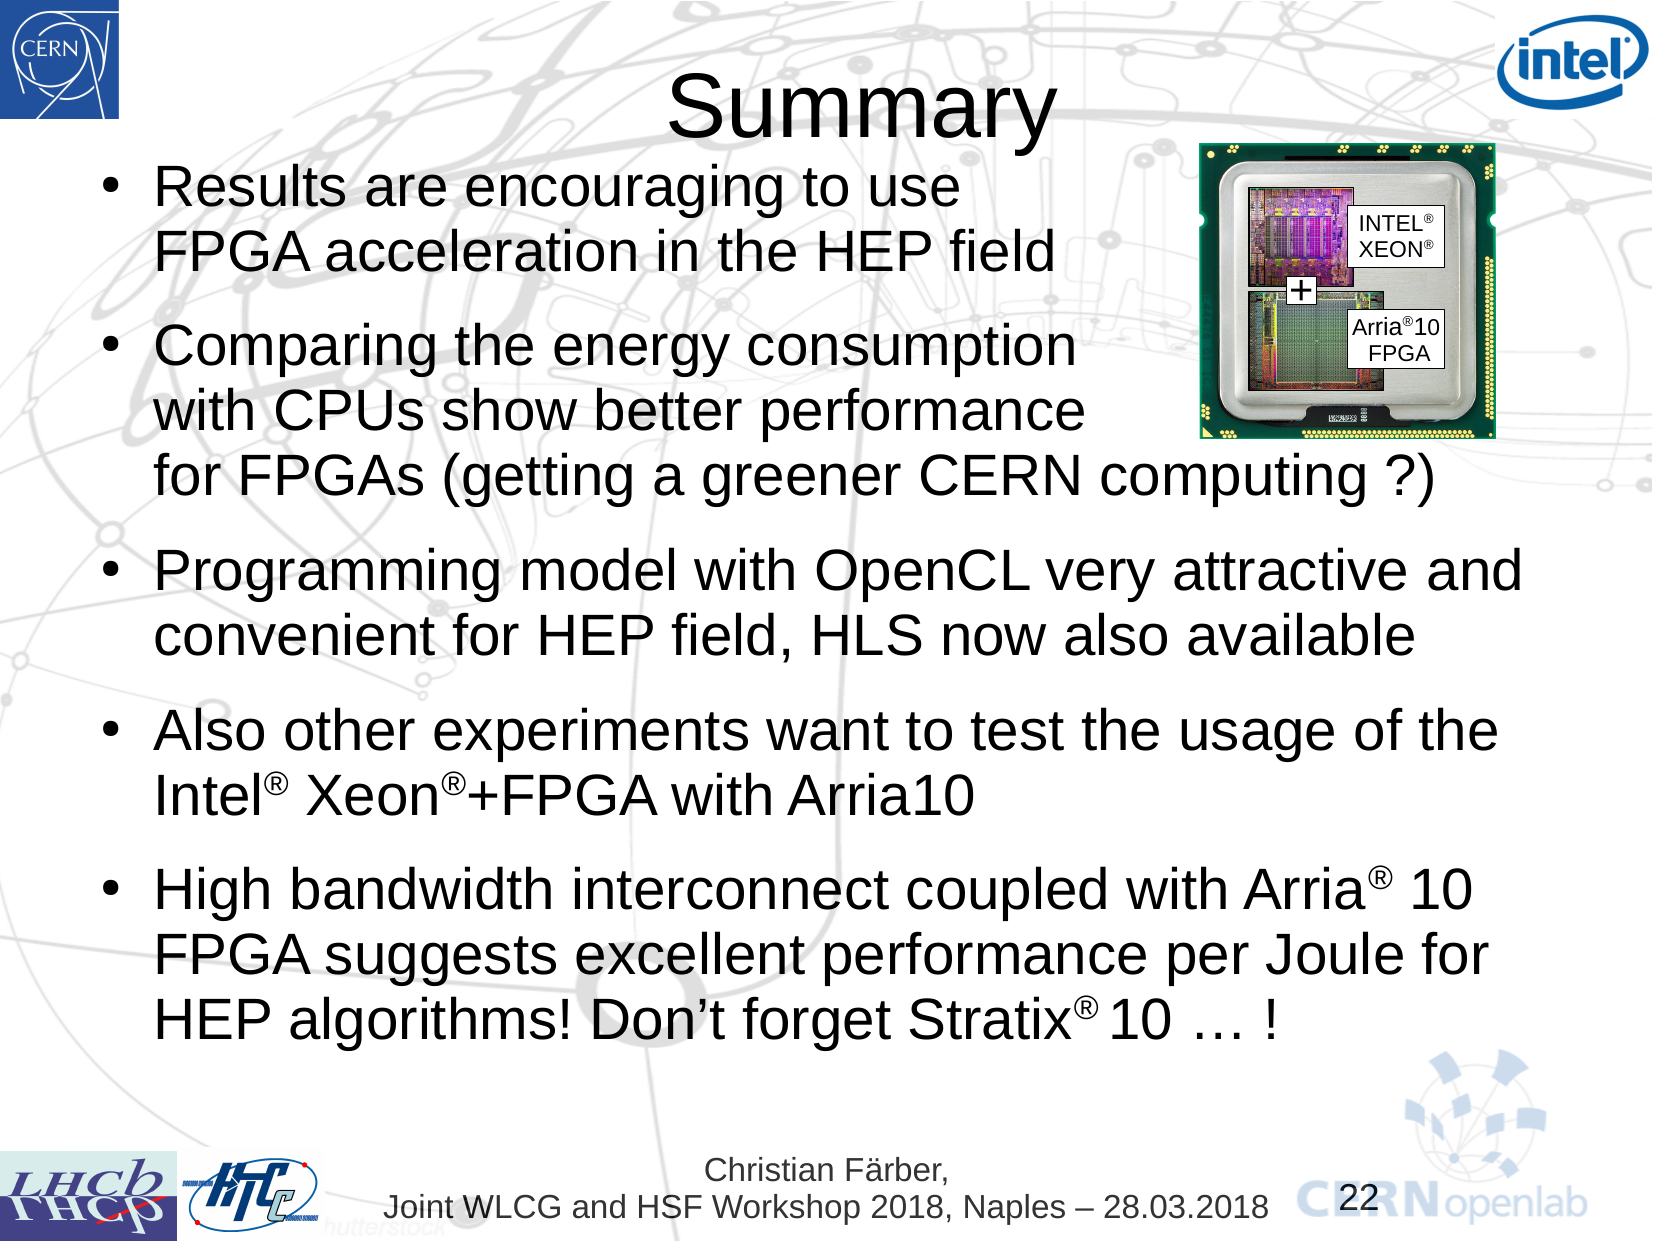

# Summary
INTEL®
XEON®
+
Arria®10
 FPGA
Results are encouraging to use
FPGA acceleration in the HEP field
Comparing the energy consumption with CPUs show better performance for FPGAs (getting a greener CERN computing ?)
Programming model with OpenCL very attractive and convenient for HEP field, HLS now also available
Also other experiments want to test the usage of the Intel® Xeon®+FPGA with Arria10
High bandwidth interconnect coupled with Arria® 10 FPGA suggests excellent performance per Joule for HEP algorithms! Don’t forget Stratix® 10 … !